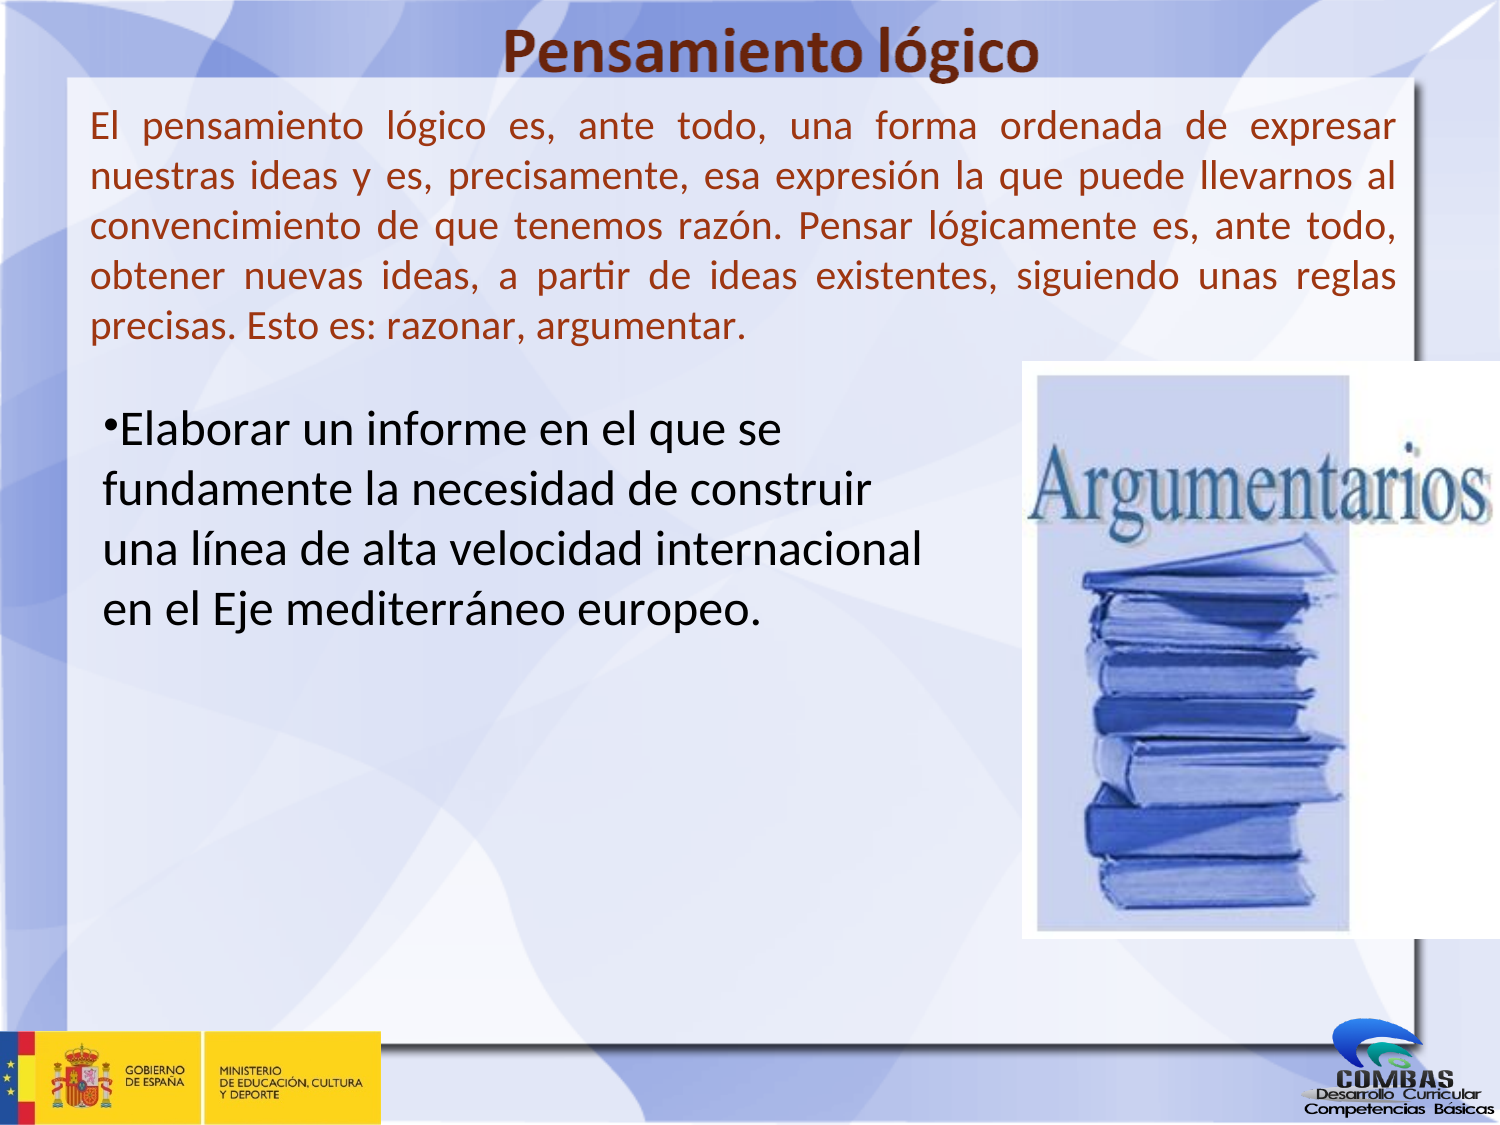

El pensamiento lógico es, ante todo, una forma ordenada de expresar nuestras ideas y es, precisamente, esa expresión la que puede llevarnos al convencimiento de que tenemos razón. Pensar lógicamente es, ante todo, obtener nuevas ideas, a partir de ideas existentes, siguiendo unas reglas precisas. Esto es: razonar, argumentar.
Elaborar un informe en el que se fundamente la necesidad de construir una línea de alta velocidad internacional en el Eje mediterráneo europeo.